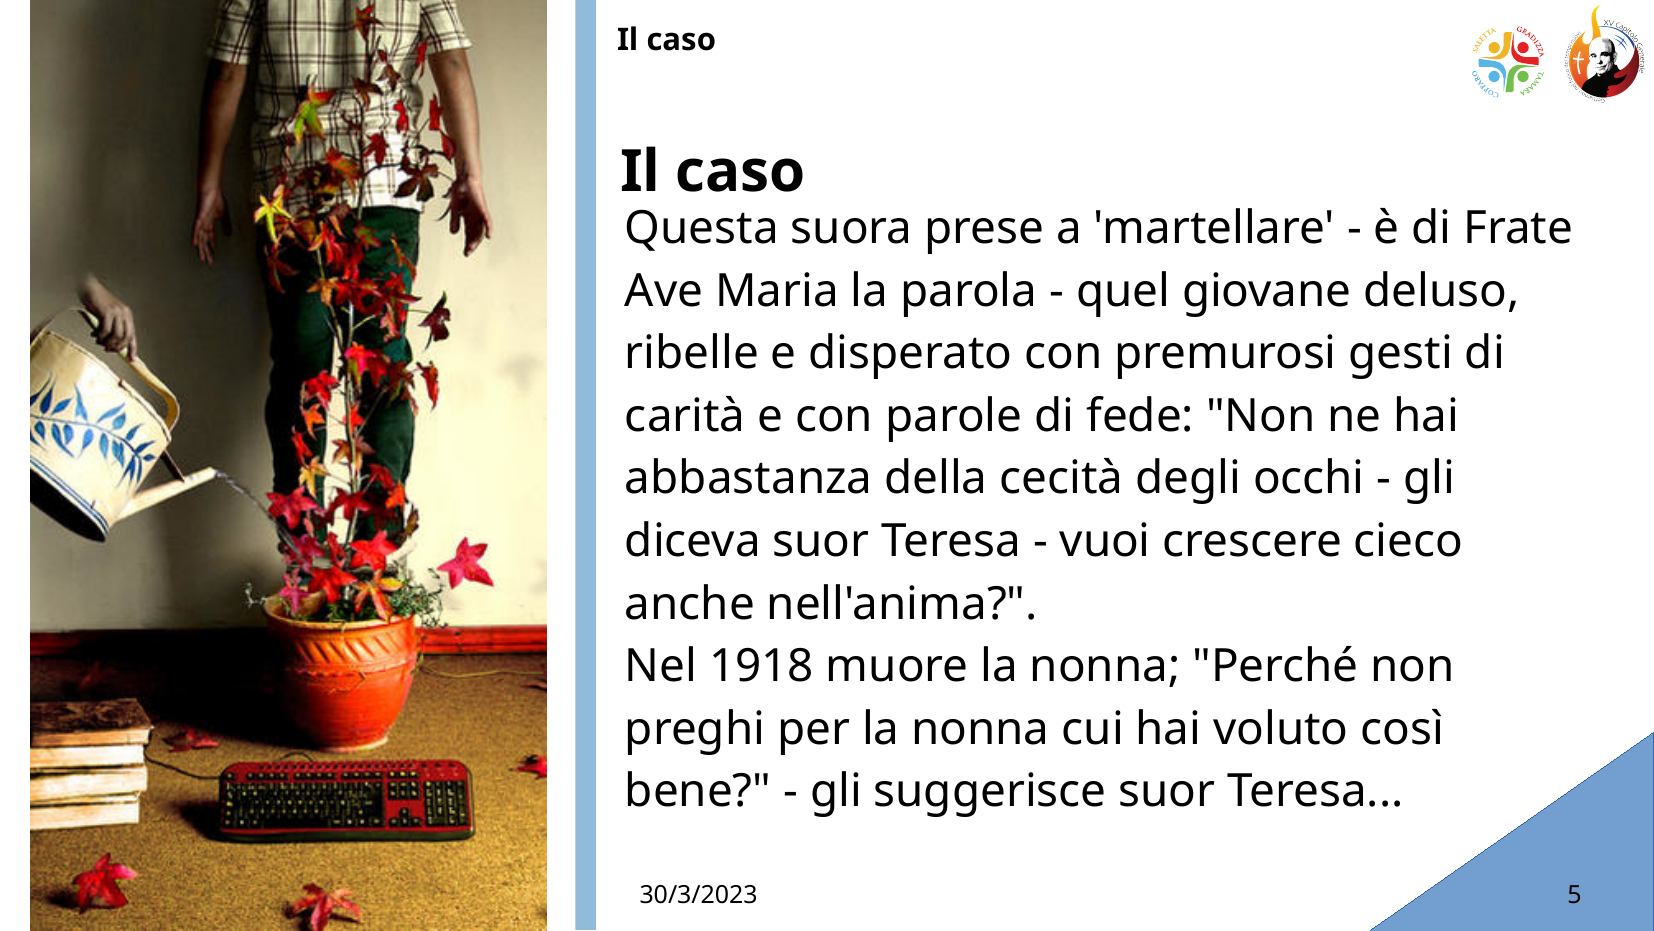

Il caso
Il caso
# Questa suora prese a 'martellare' - è di Frate Ave Maria la parola - quel giovane deluso, ribelle e disperato con premurosi gesti di carità e con parole di fede: "Non ne hai abbastanza della cecità degli occhi - gli diceva suor Teresa - vuoi crescere cieco anche nell'anima?".
Nel 1918 muore la nonna; "Perché non preghi per la nonna cui hai voluto così bene?" - gli suggerisce suor Teresa...